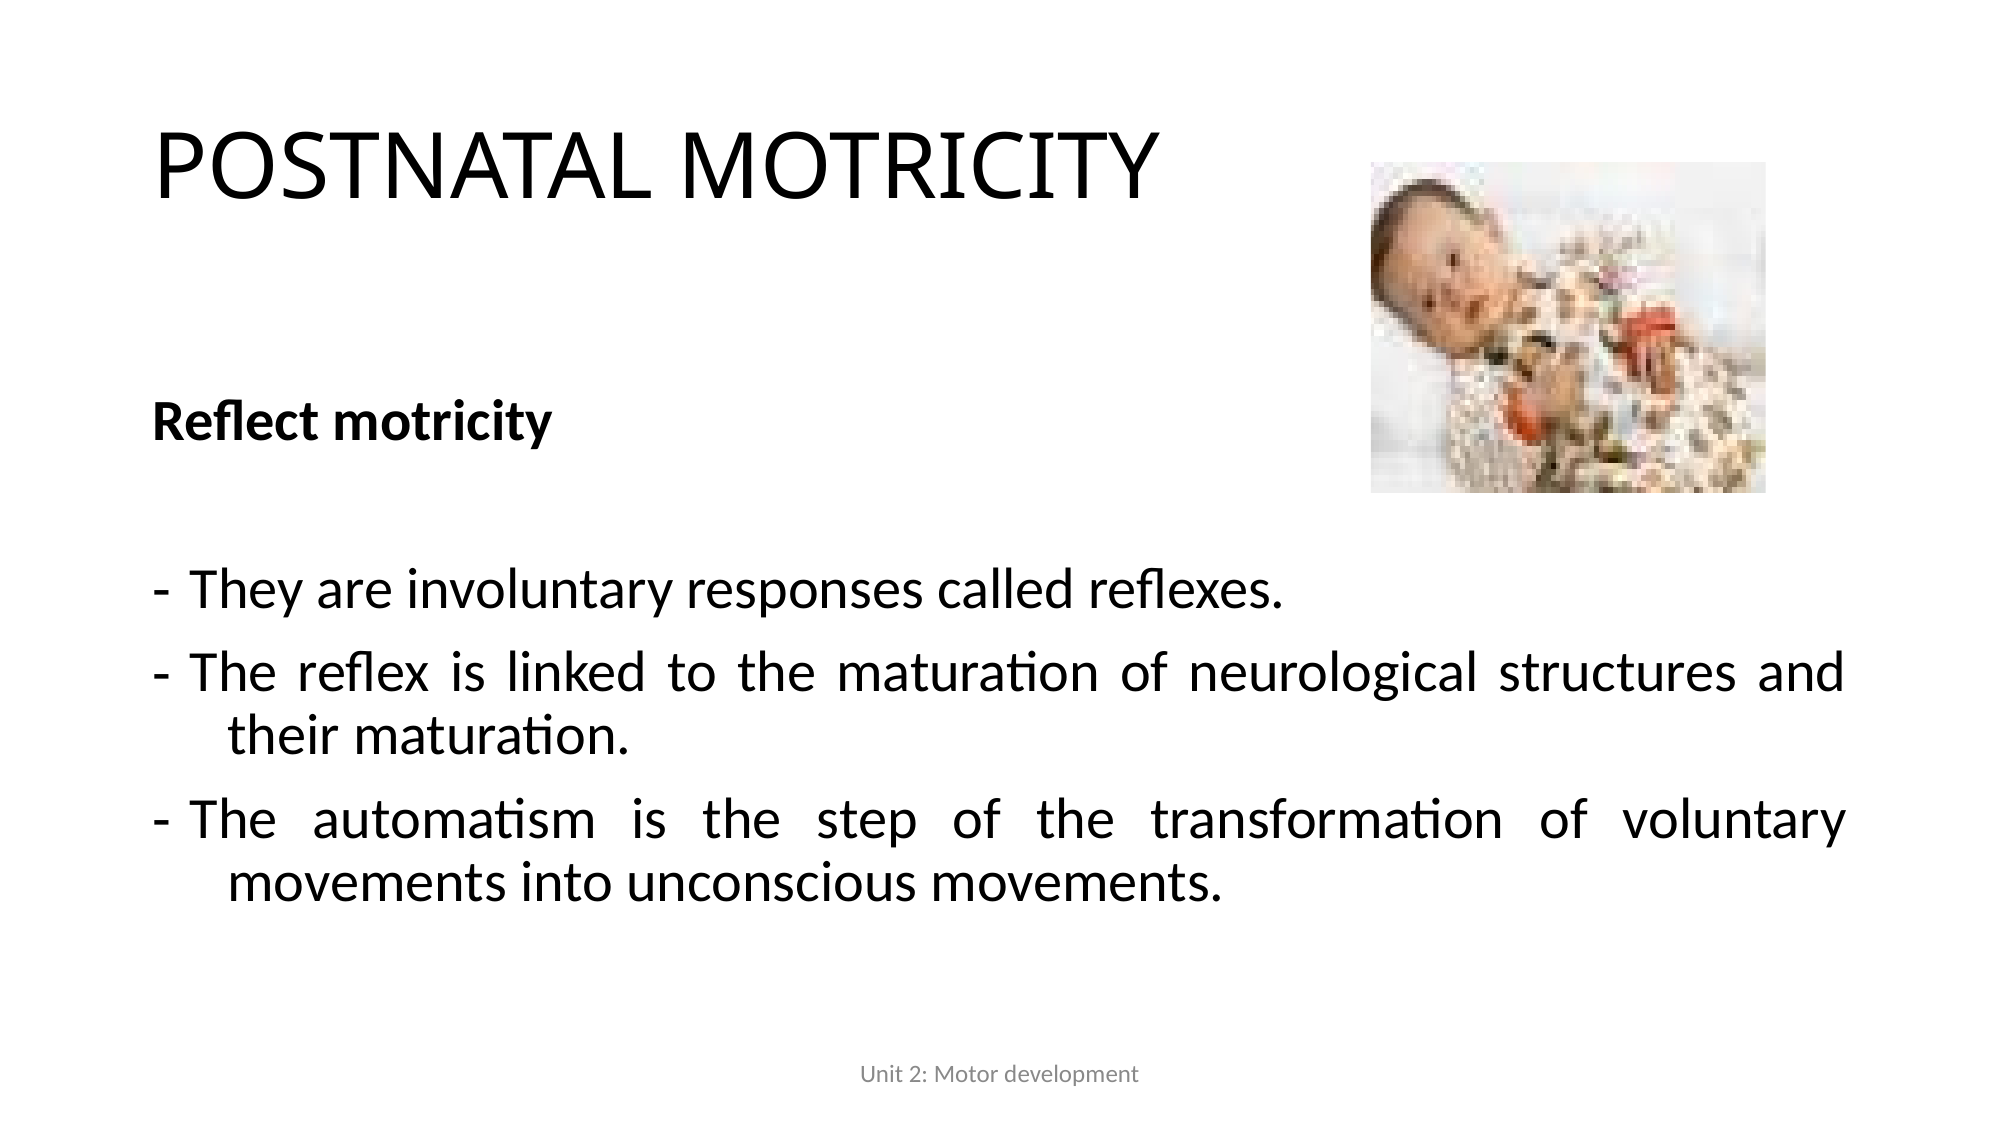

POSTNATAL MOTRICITY
Reflect motricity
They are involuntary responses called reflexes.
The reflex is linked to the maturation of neurological structures and their maturation.
The automatism is the step of the transformation of voluntary movements into unconscious movements.
Unit 2: Motor development